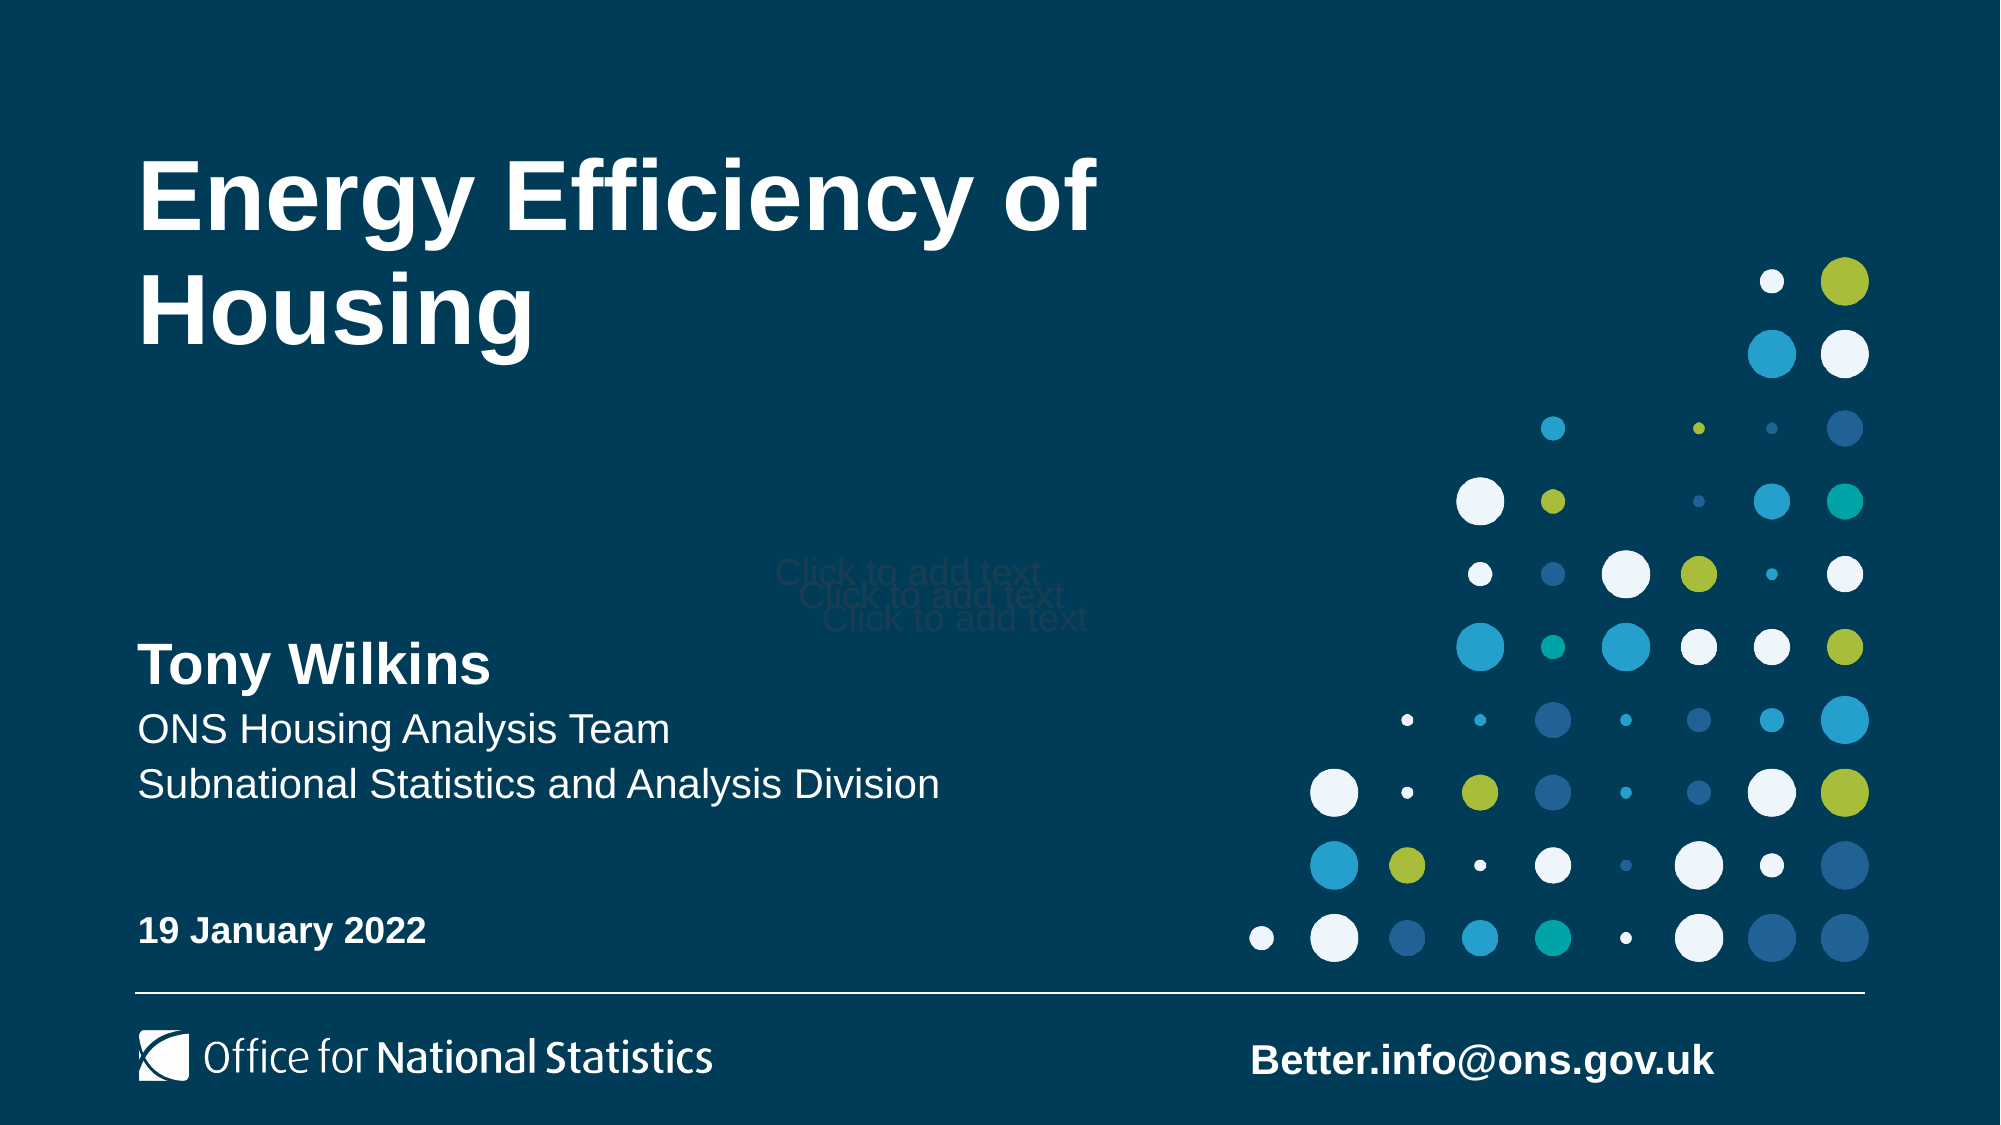

# Energy Efficiency of Housing
Click to add text
Click to add text
Click to add text
Click to add text
Click to add text
Click to add text
Tony Wilkins
ONS Housing Analysis Team
Subnational Statistics and Analysis Division
19 January 2022
29 September 2021
Better.info@ons.gov.uk